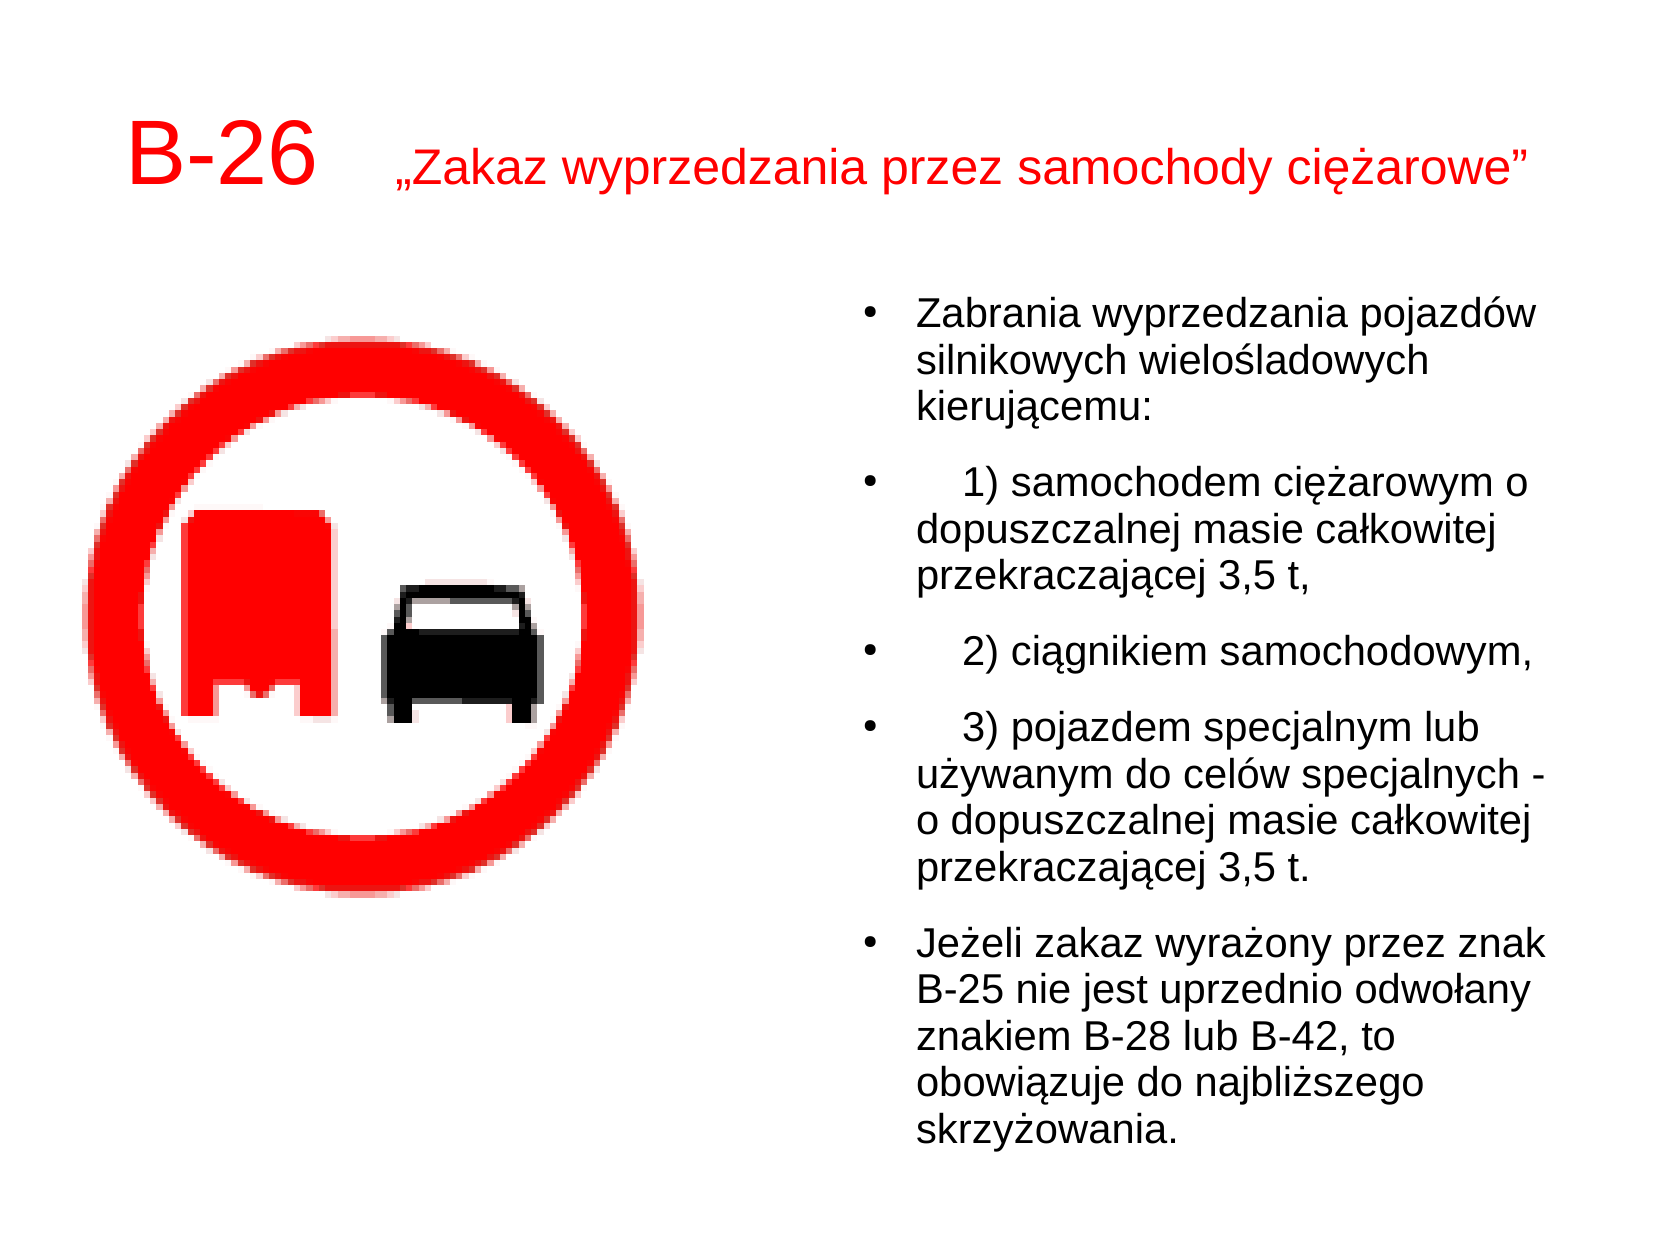

# B-26 „Zakaz wyprzedzania przez samochody ciężarowe”
Zabrania wyprzedzania pojazdów silnikowych wielośladowych kierującemu:
 1) samochodem ciężarowym o dopuszczalnej masie całkowitej przekraczającej 3,5 t,
 2) ciągnikiem samochodowym,
 3) pojazdem specjalnym lub używanym do celów specjalnych - o dopuszczalnej masie całkowitej przekraczającej 3,5 t.
Jeżeli zakaz wyrażony przez znak B-25 nie jest uprzednio odwołany znakiem B-28 lub B-42, to obowiązuje do najbliższego skrzyżowania.